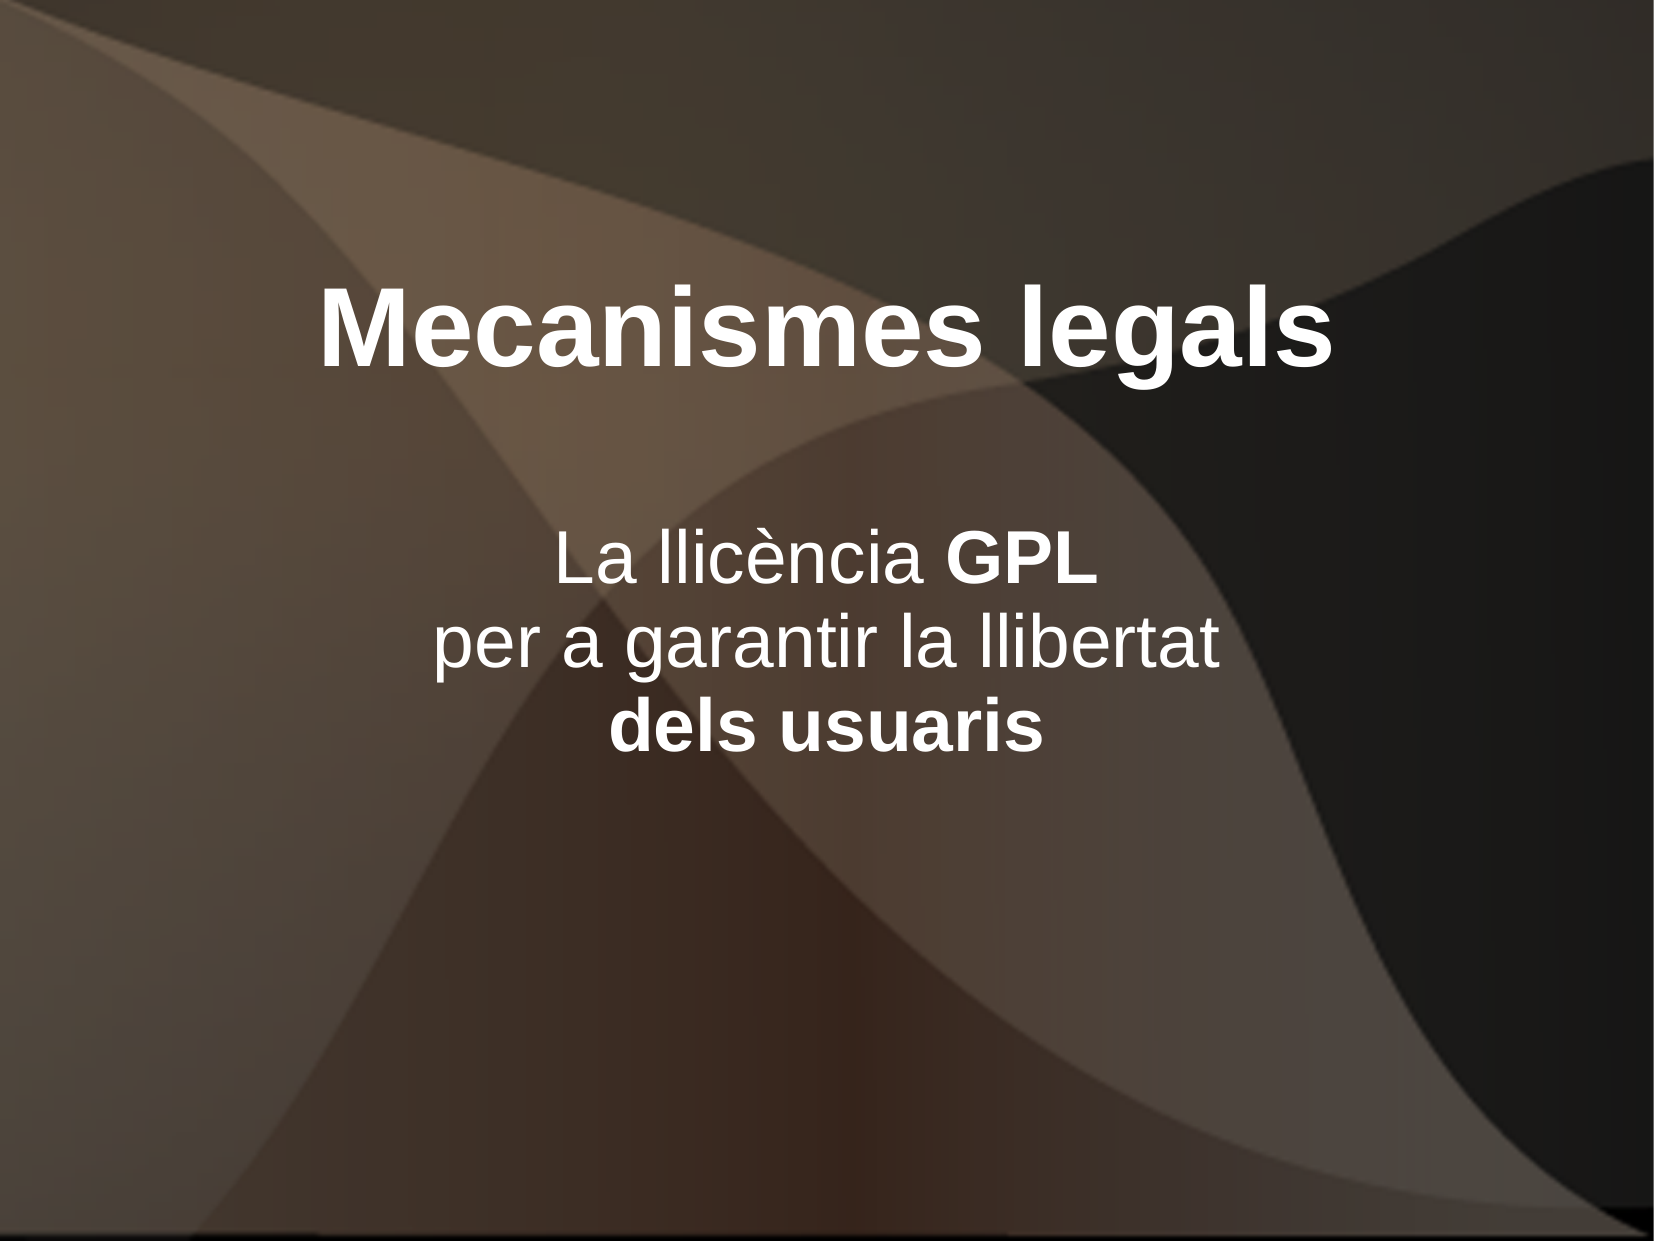

# Mecanismes legals
La llicència GPL
per a garantir la llibertat
dels usuaris